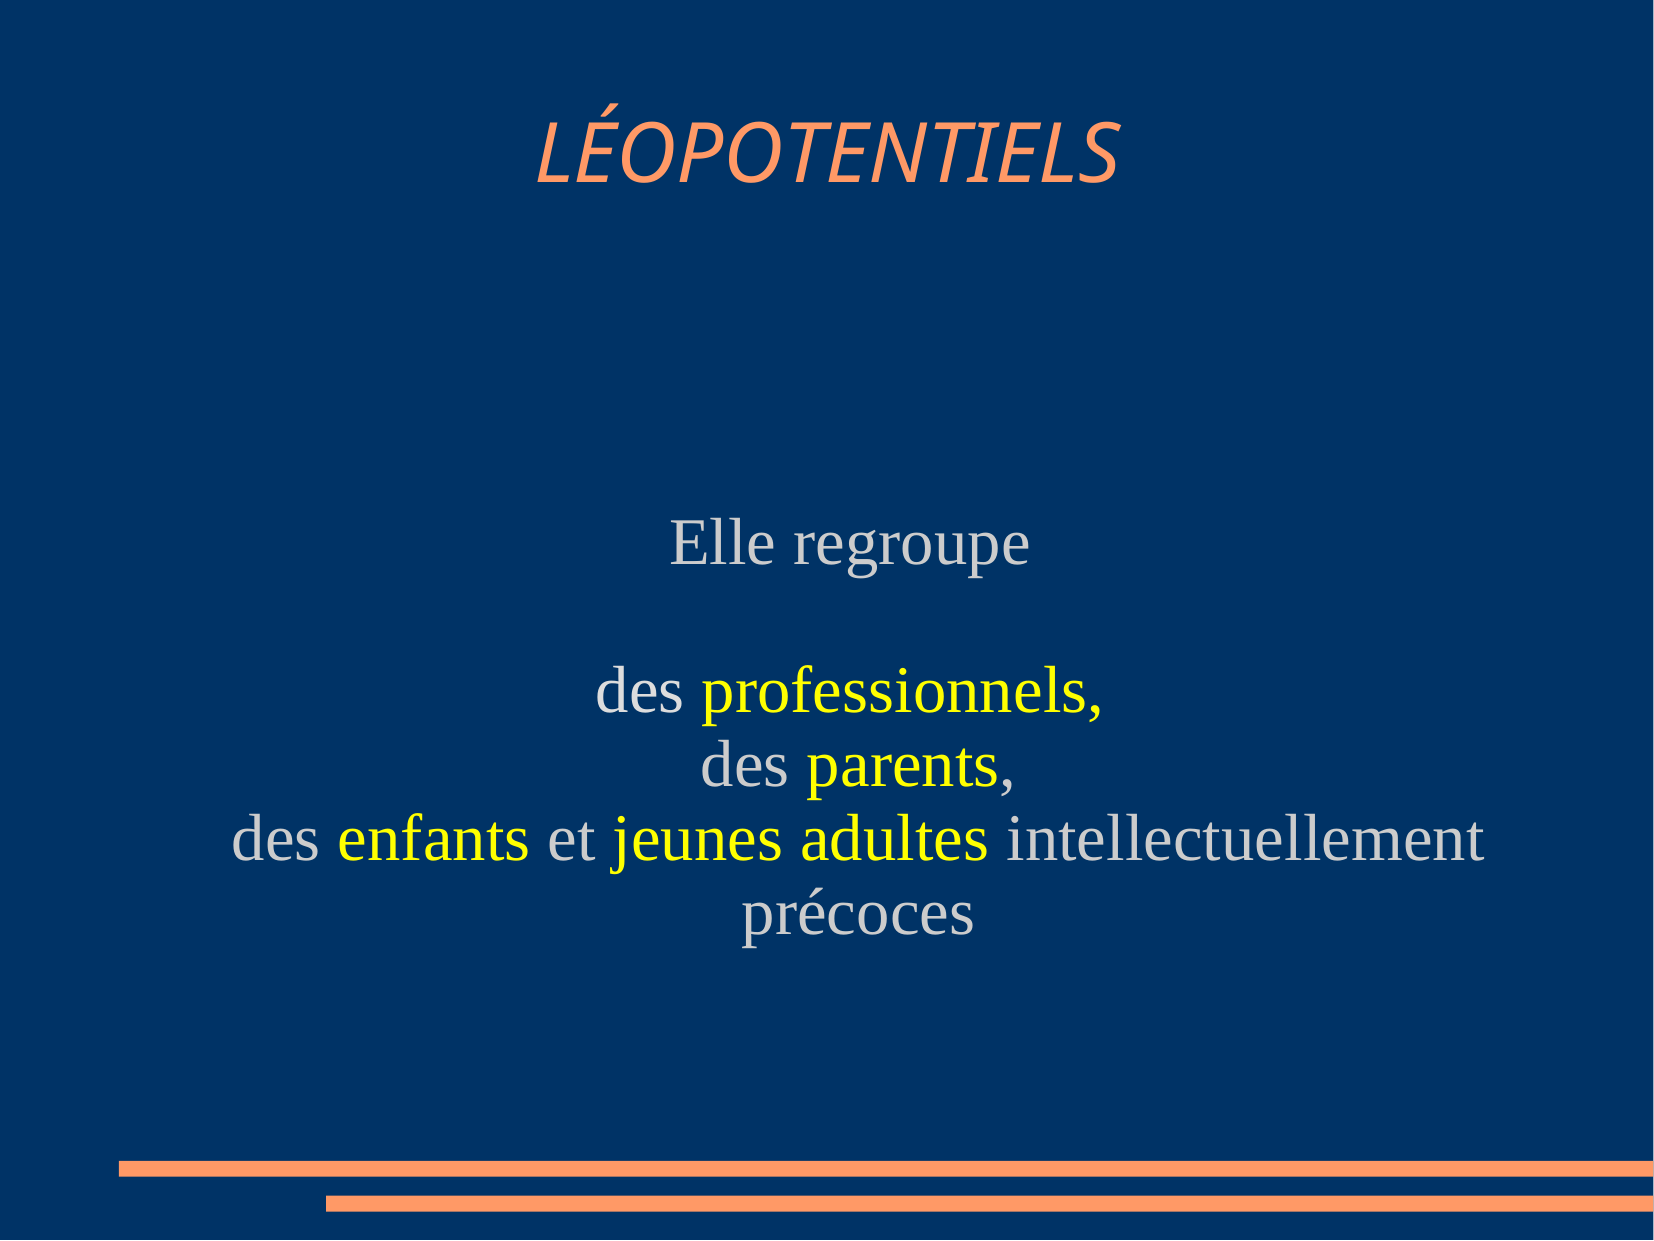

# LÉOPOTENTIELS
Elle regroupe
des professionnels,
 des parents,
des enfants et jeunes adultes intellectuellement précoces